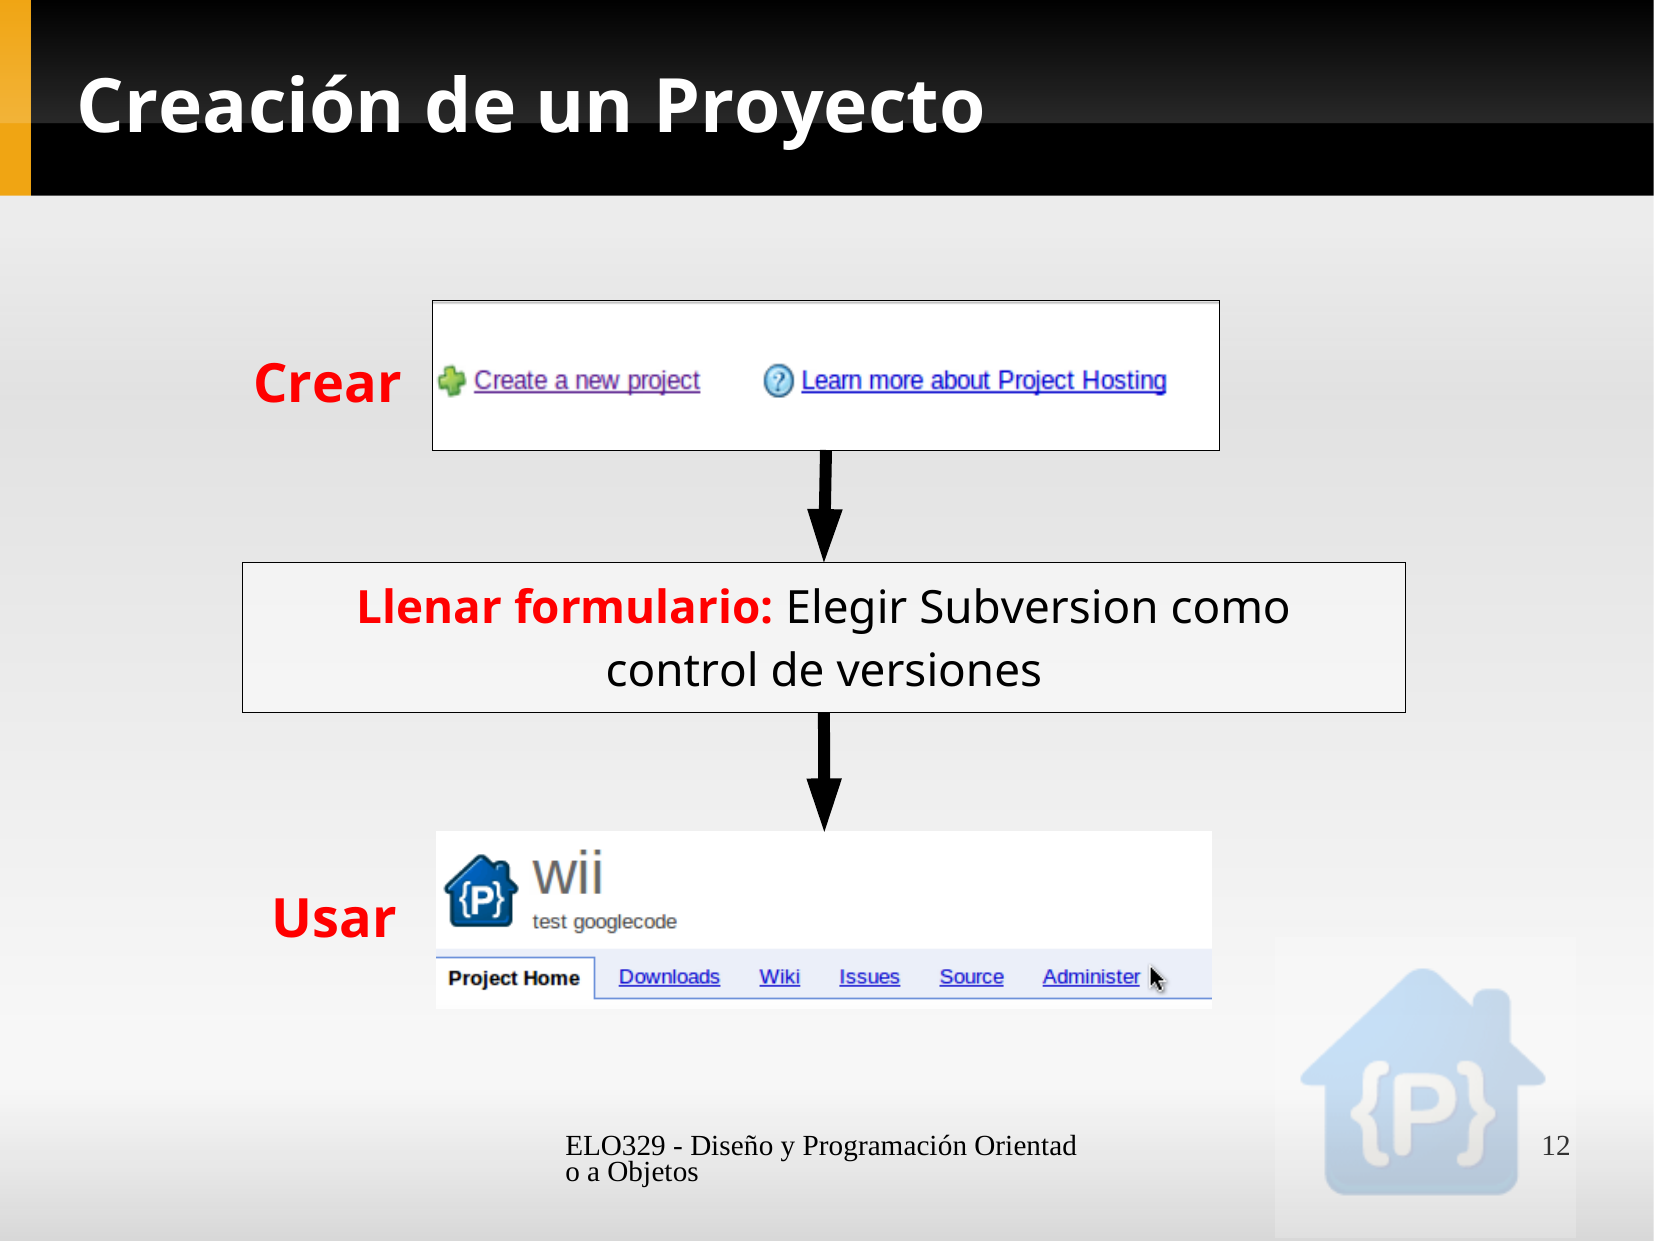

# Creación de un Proyecto
Crear
Llenar formulario: Elegir Subversion como
control de versiones
Usar
ELO329 - Diseño y Programación Orientado a Objetos
12